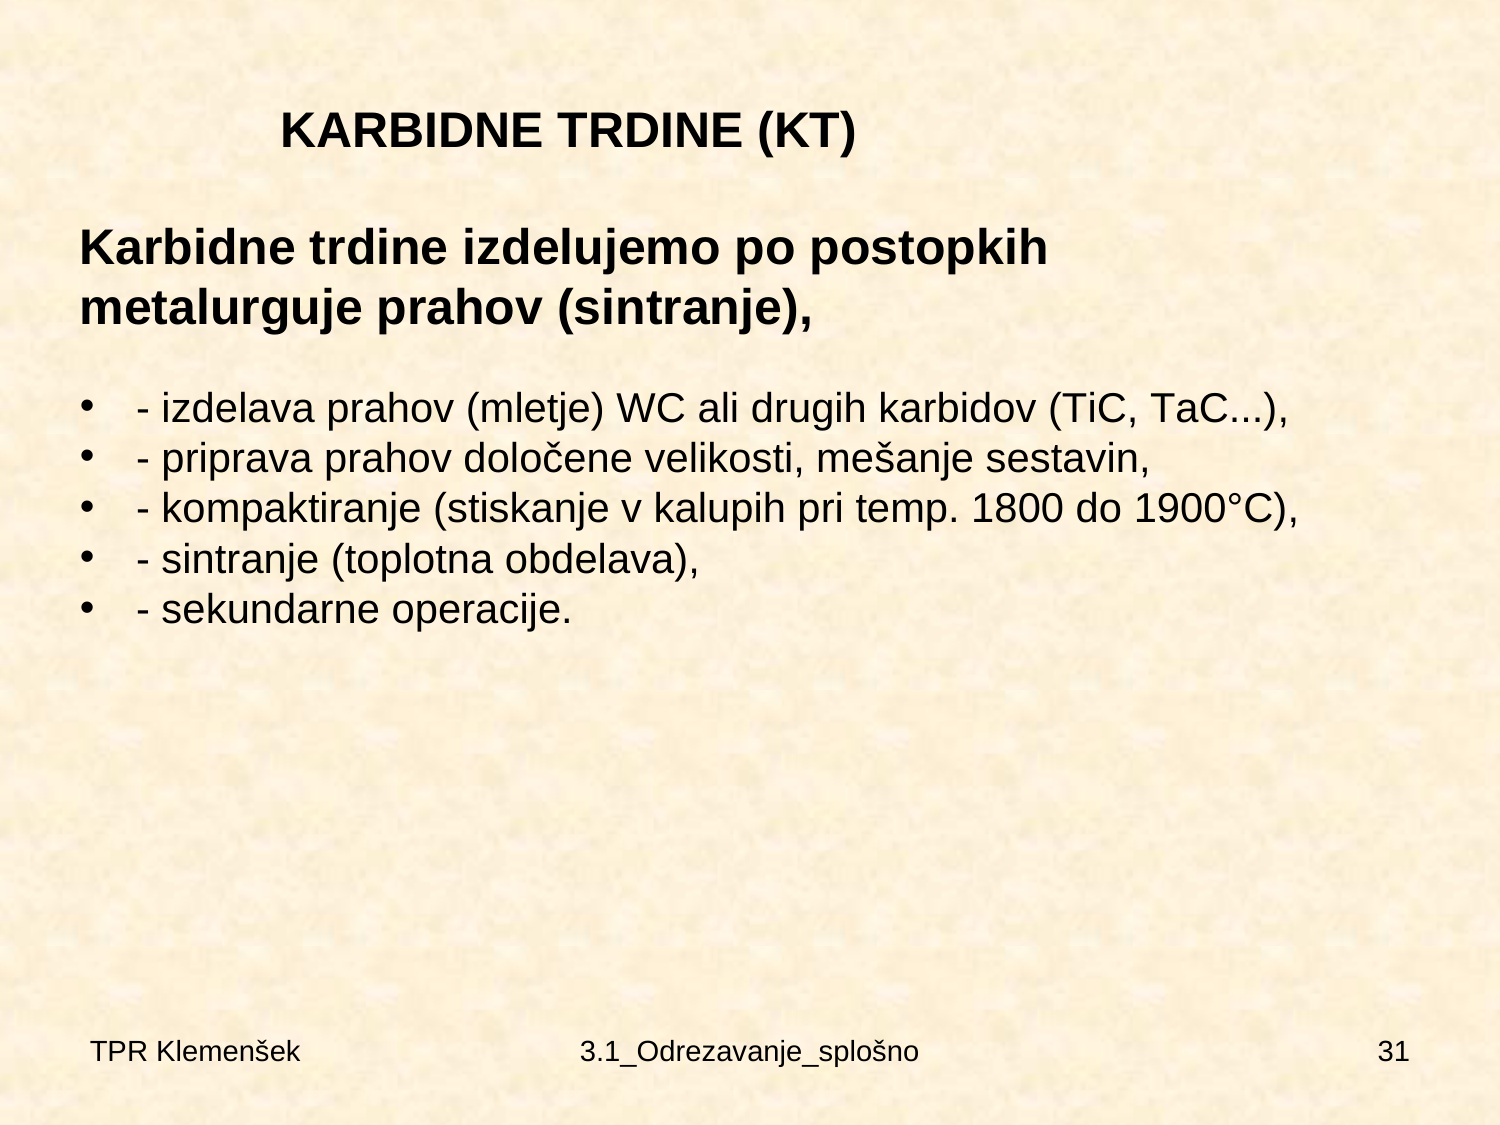

KARBIDNE TRDINE (KT)
Karbidne trdine izdelujemo po postopkih metalurguje prahov (sintranje),
# - izdelava prahov (mletje) WC ali drugih karbidov (TiC, TaC...),
- priprava prahov določene velikosti, mešanje sestavin,
- kompaktiranje (stiskanje v kalupih pri temp. 1800 do 1900°C),
- sintranje (toplotna obdelava),
- sekundarne operacije.
TPR Klemenšek
3.1_Odrezavanje_splošno